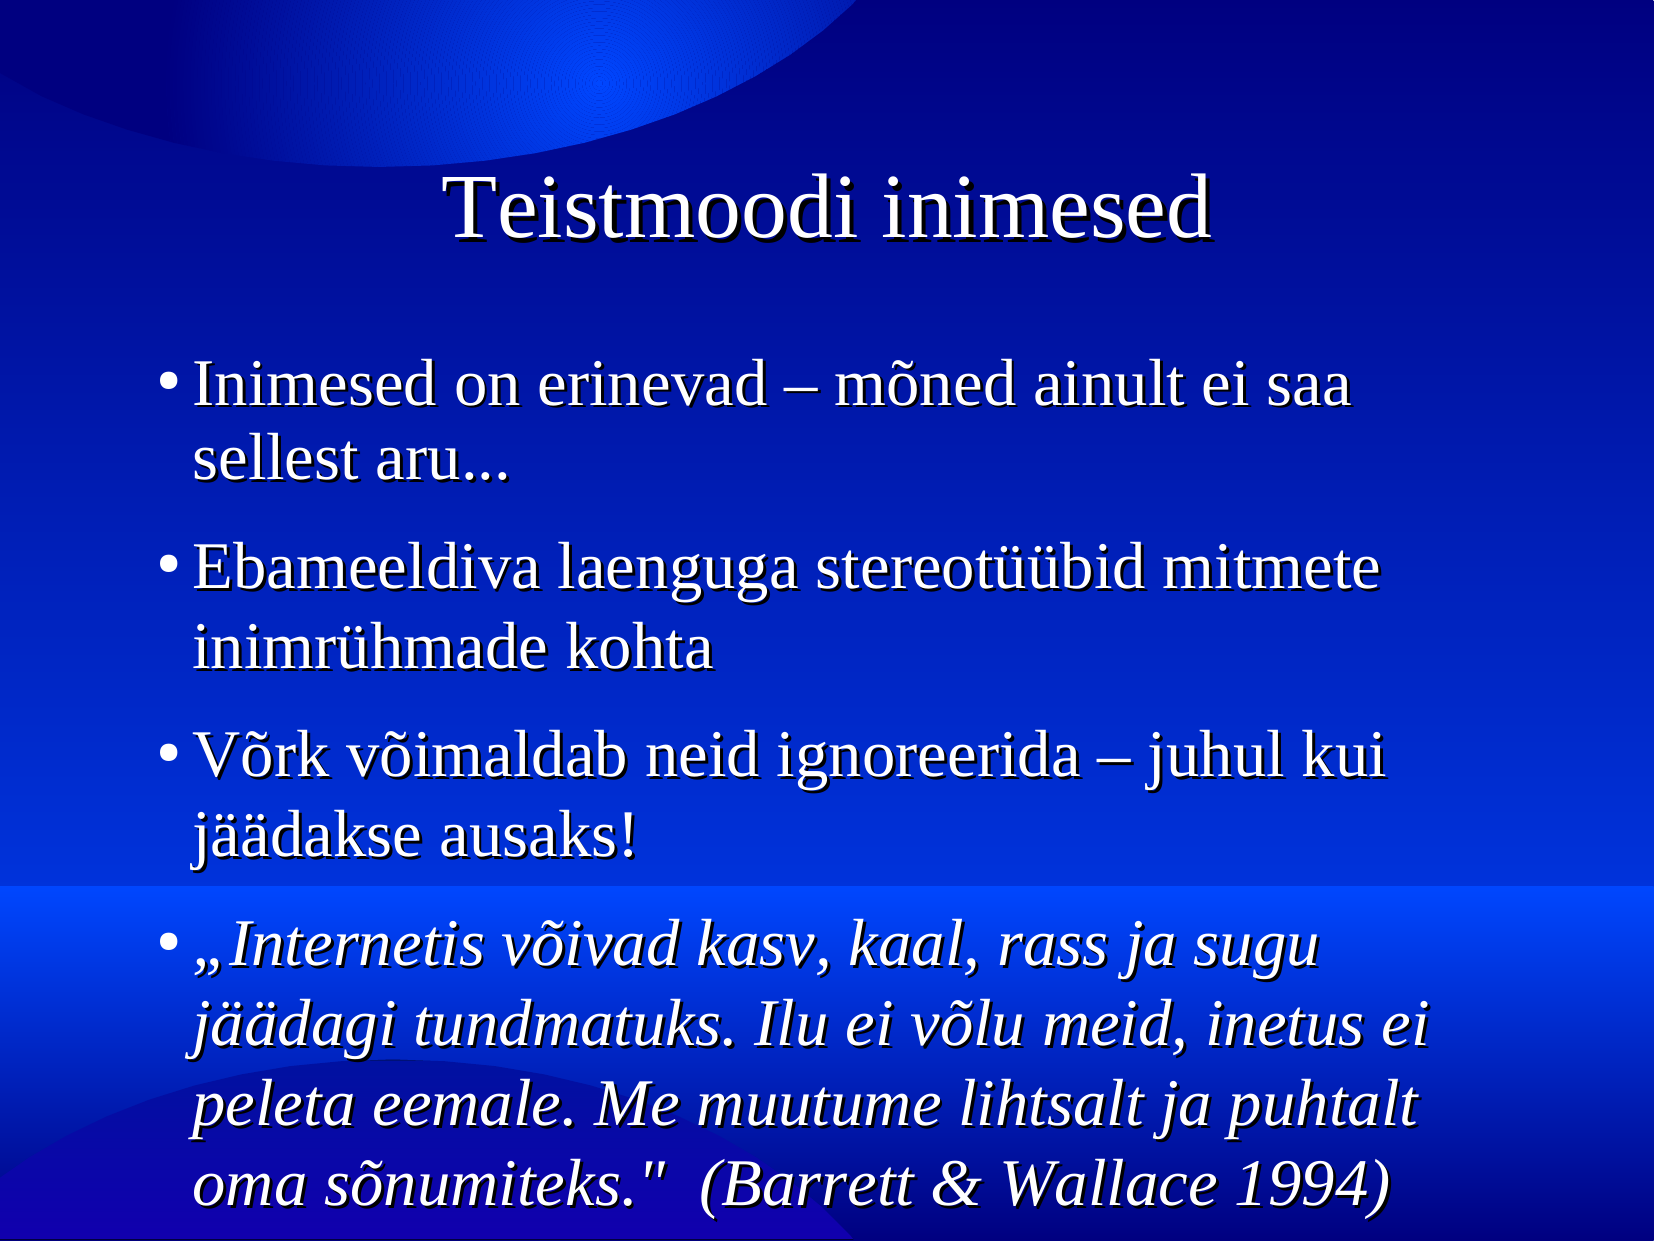

# Teistmoodi inimesed
Inimesed on erinevad – mõned ainult ei saa sellest aru...
Ebameeldiva laenguga stereotüübid mitmete inimrühmade kohta
Võrk võimaldab neid ignoreerida – juhul kui jäädakse ausaks!
„Internetis võivad kasv, kaal, rass ja sugu jäädagi tundmatuks. Ilu ei võlu meid, inetus ei peleta eemale. Me muutume lihtsalt ja puhtalt oma sõnumiteks." (Barrett & Wallace 1994)